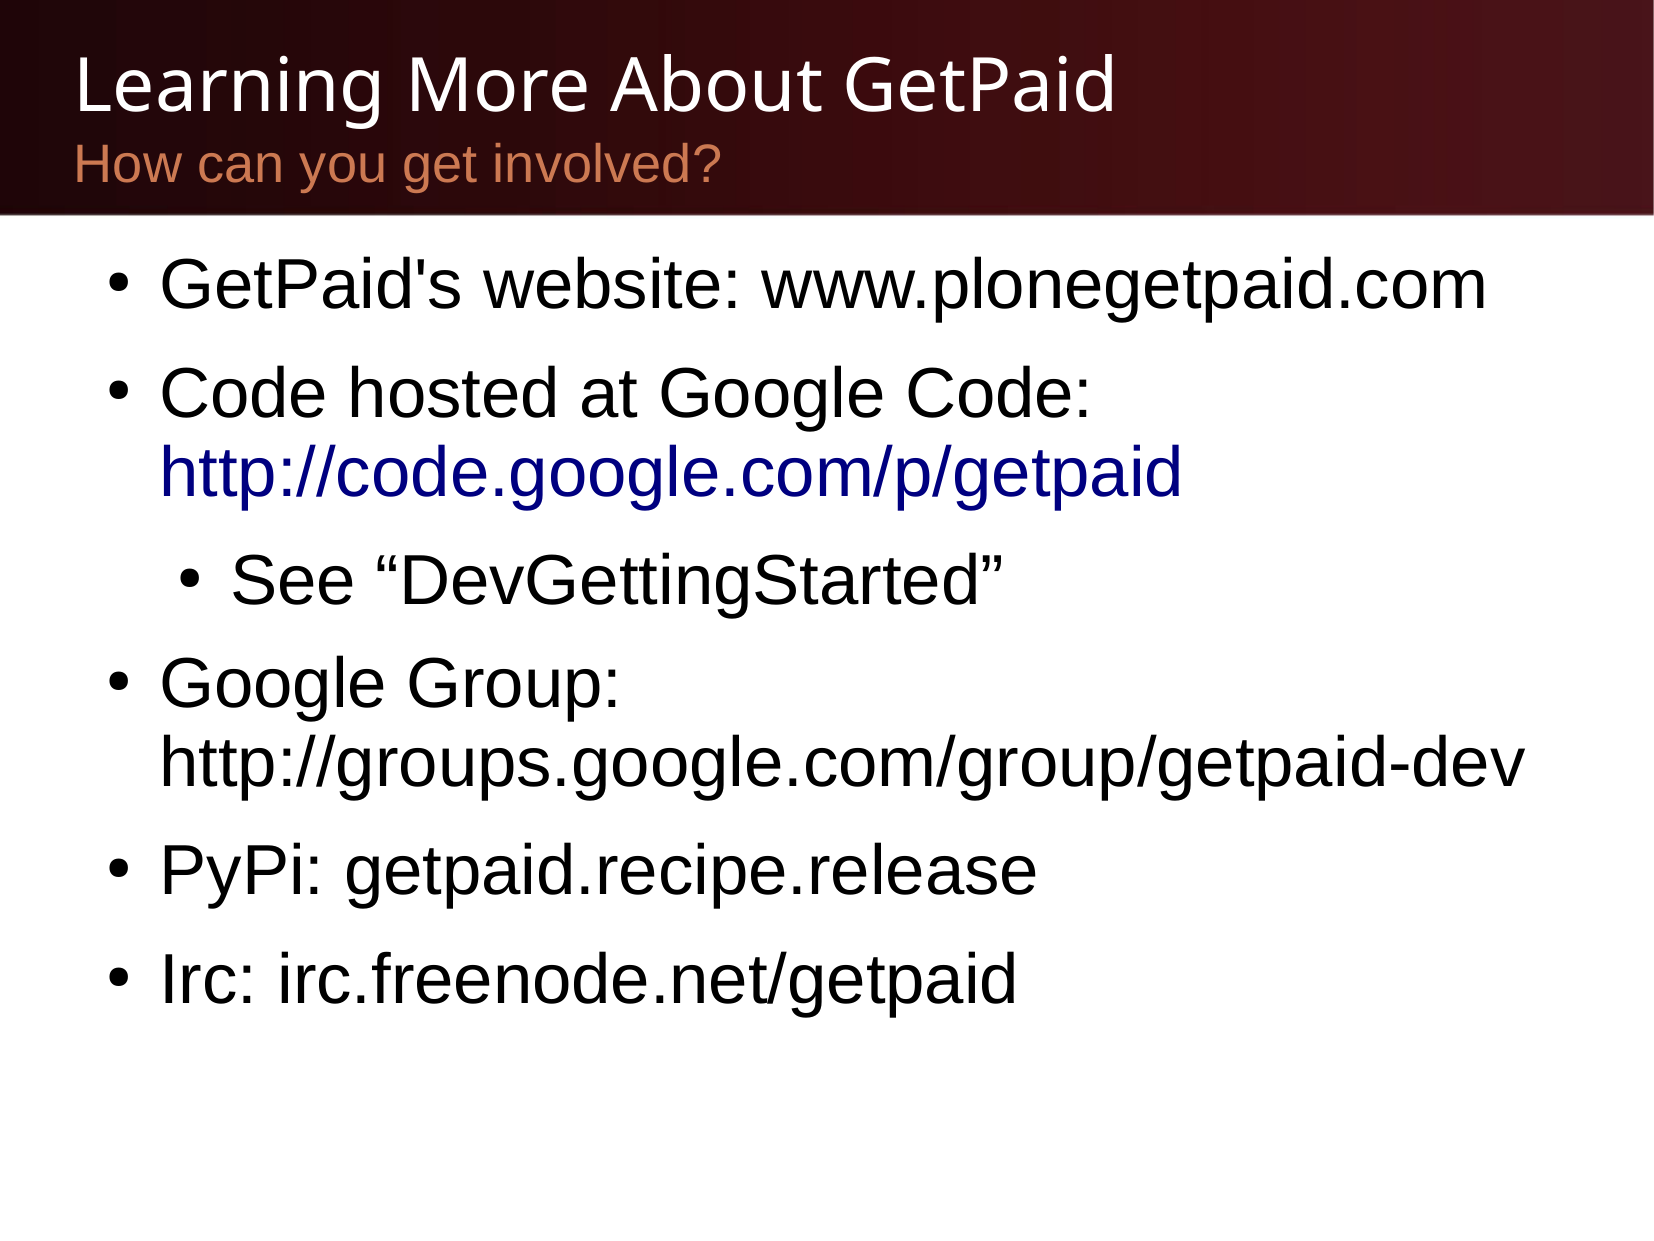

Learning More About GetPaid
How can you get involved?
# GetPaid's website: www.plonegetpaid.com
Code hosted at Google Code: http://code.google.com/p/getpaid
See “DevGettingStarted”
Google Group:
http://groups.google.com/group/getpaid-dev
PyPi: getpaid.recipe.release
Irc: irc.freenode.net/getpaid